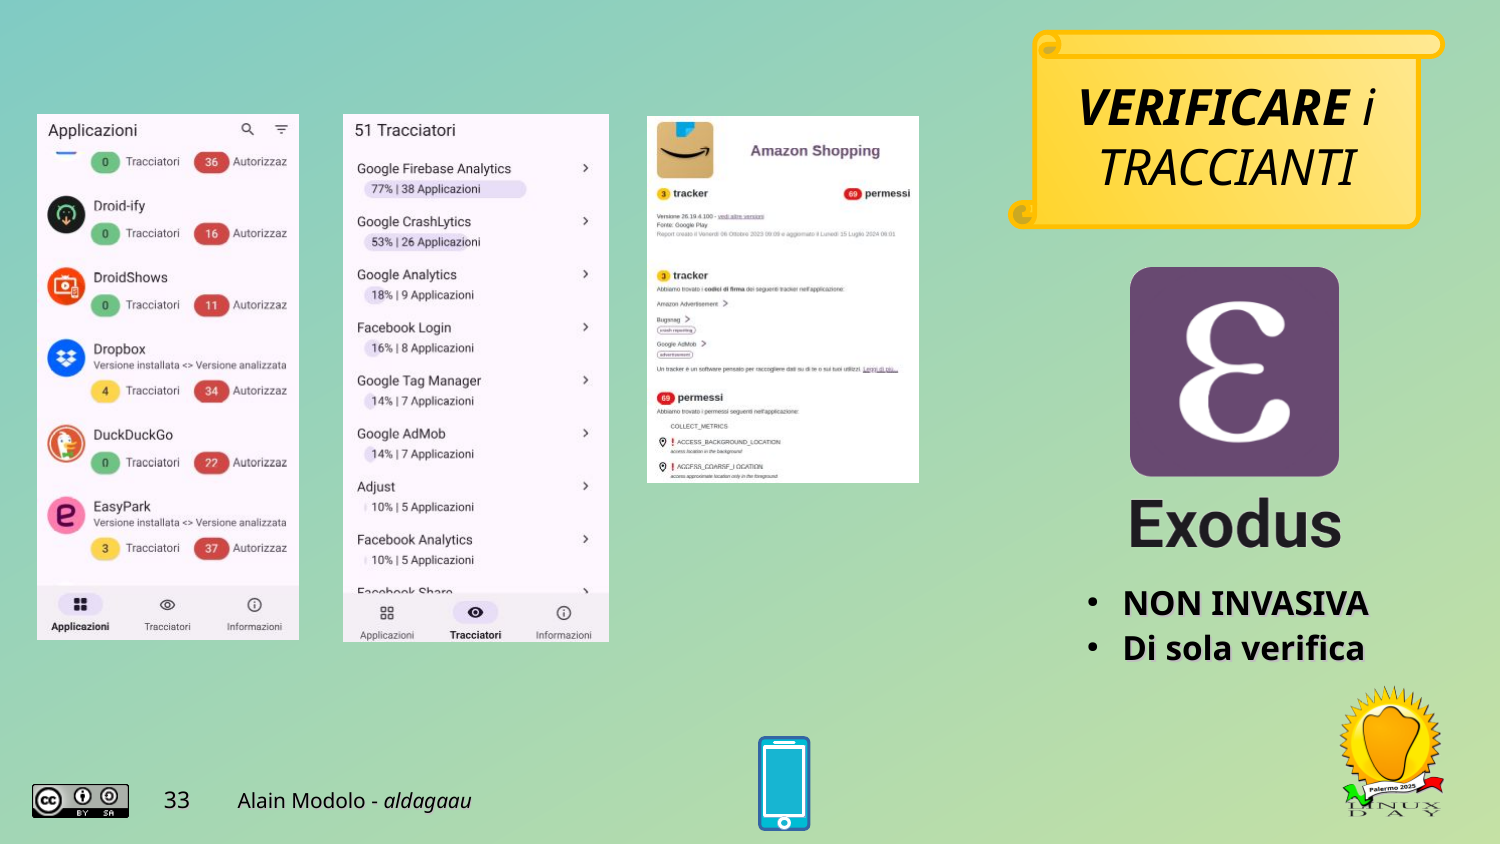

VERIFICARE i
TRACCIANTI
NON INVASIVA
Di sola verifica